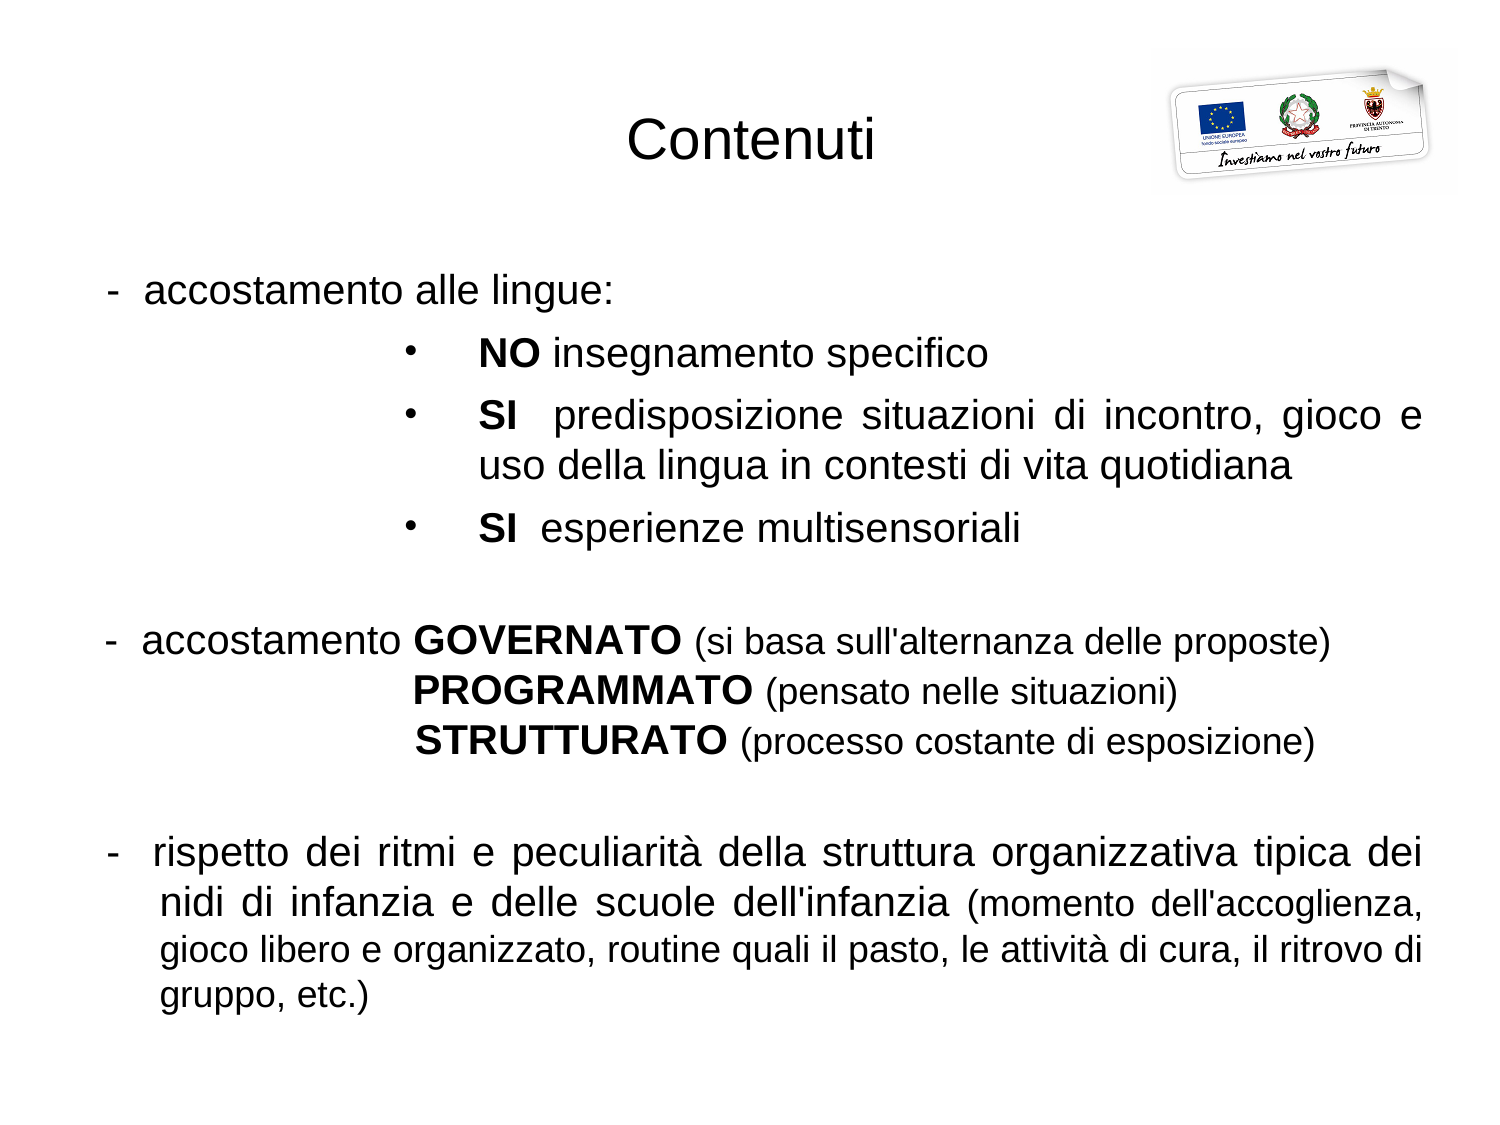

# Contenuti
- accostamento alle lingue:
NO insegnamento specifico
SI predisposizione situazioni di incontro, gioco e uso della lingua in contesti di vita quotidiana
SI esperienze multisensoriali
- accostamento GOVERNATO (si basa sull'alternanza delle proposte) PROGRAMMATO (pensato nelle situazioni)
 STRUTTURATO (processo costante di esposizione)
- rispetto dei ritmi e peculiarità della struttura organizzativa tipica dei nidi di infanzia e delle scuole dell'infanzia (momento dell'accoglienza, gioco libero e organizzato, routine quali il pasto, le attività di cura, il ritrovo di gruppo, etc.)